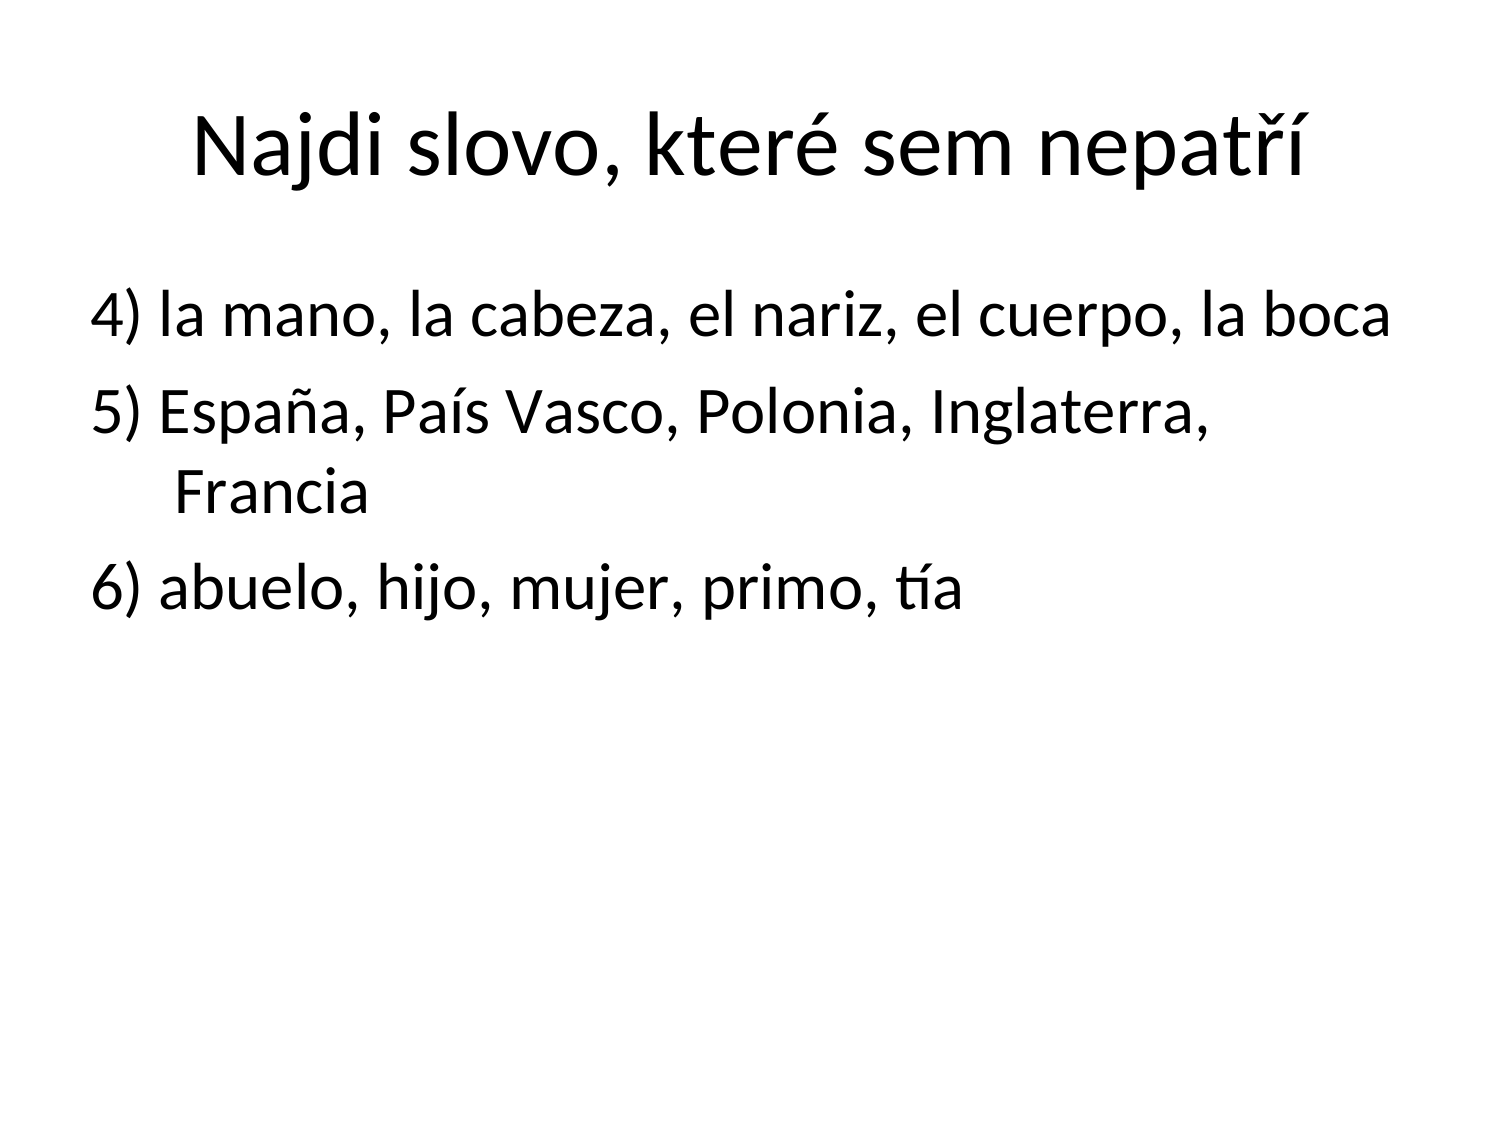

# Najdi slovo, které sem nepatří
4) la mano, la cabeza, el nariz, el cuerpo, la boca
5) España, País Vasco, Polonia, Inglaterra, Francia
6) abuelo, hijo, mujer, primo, tía